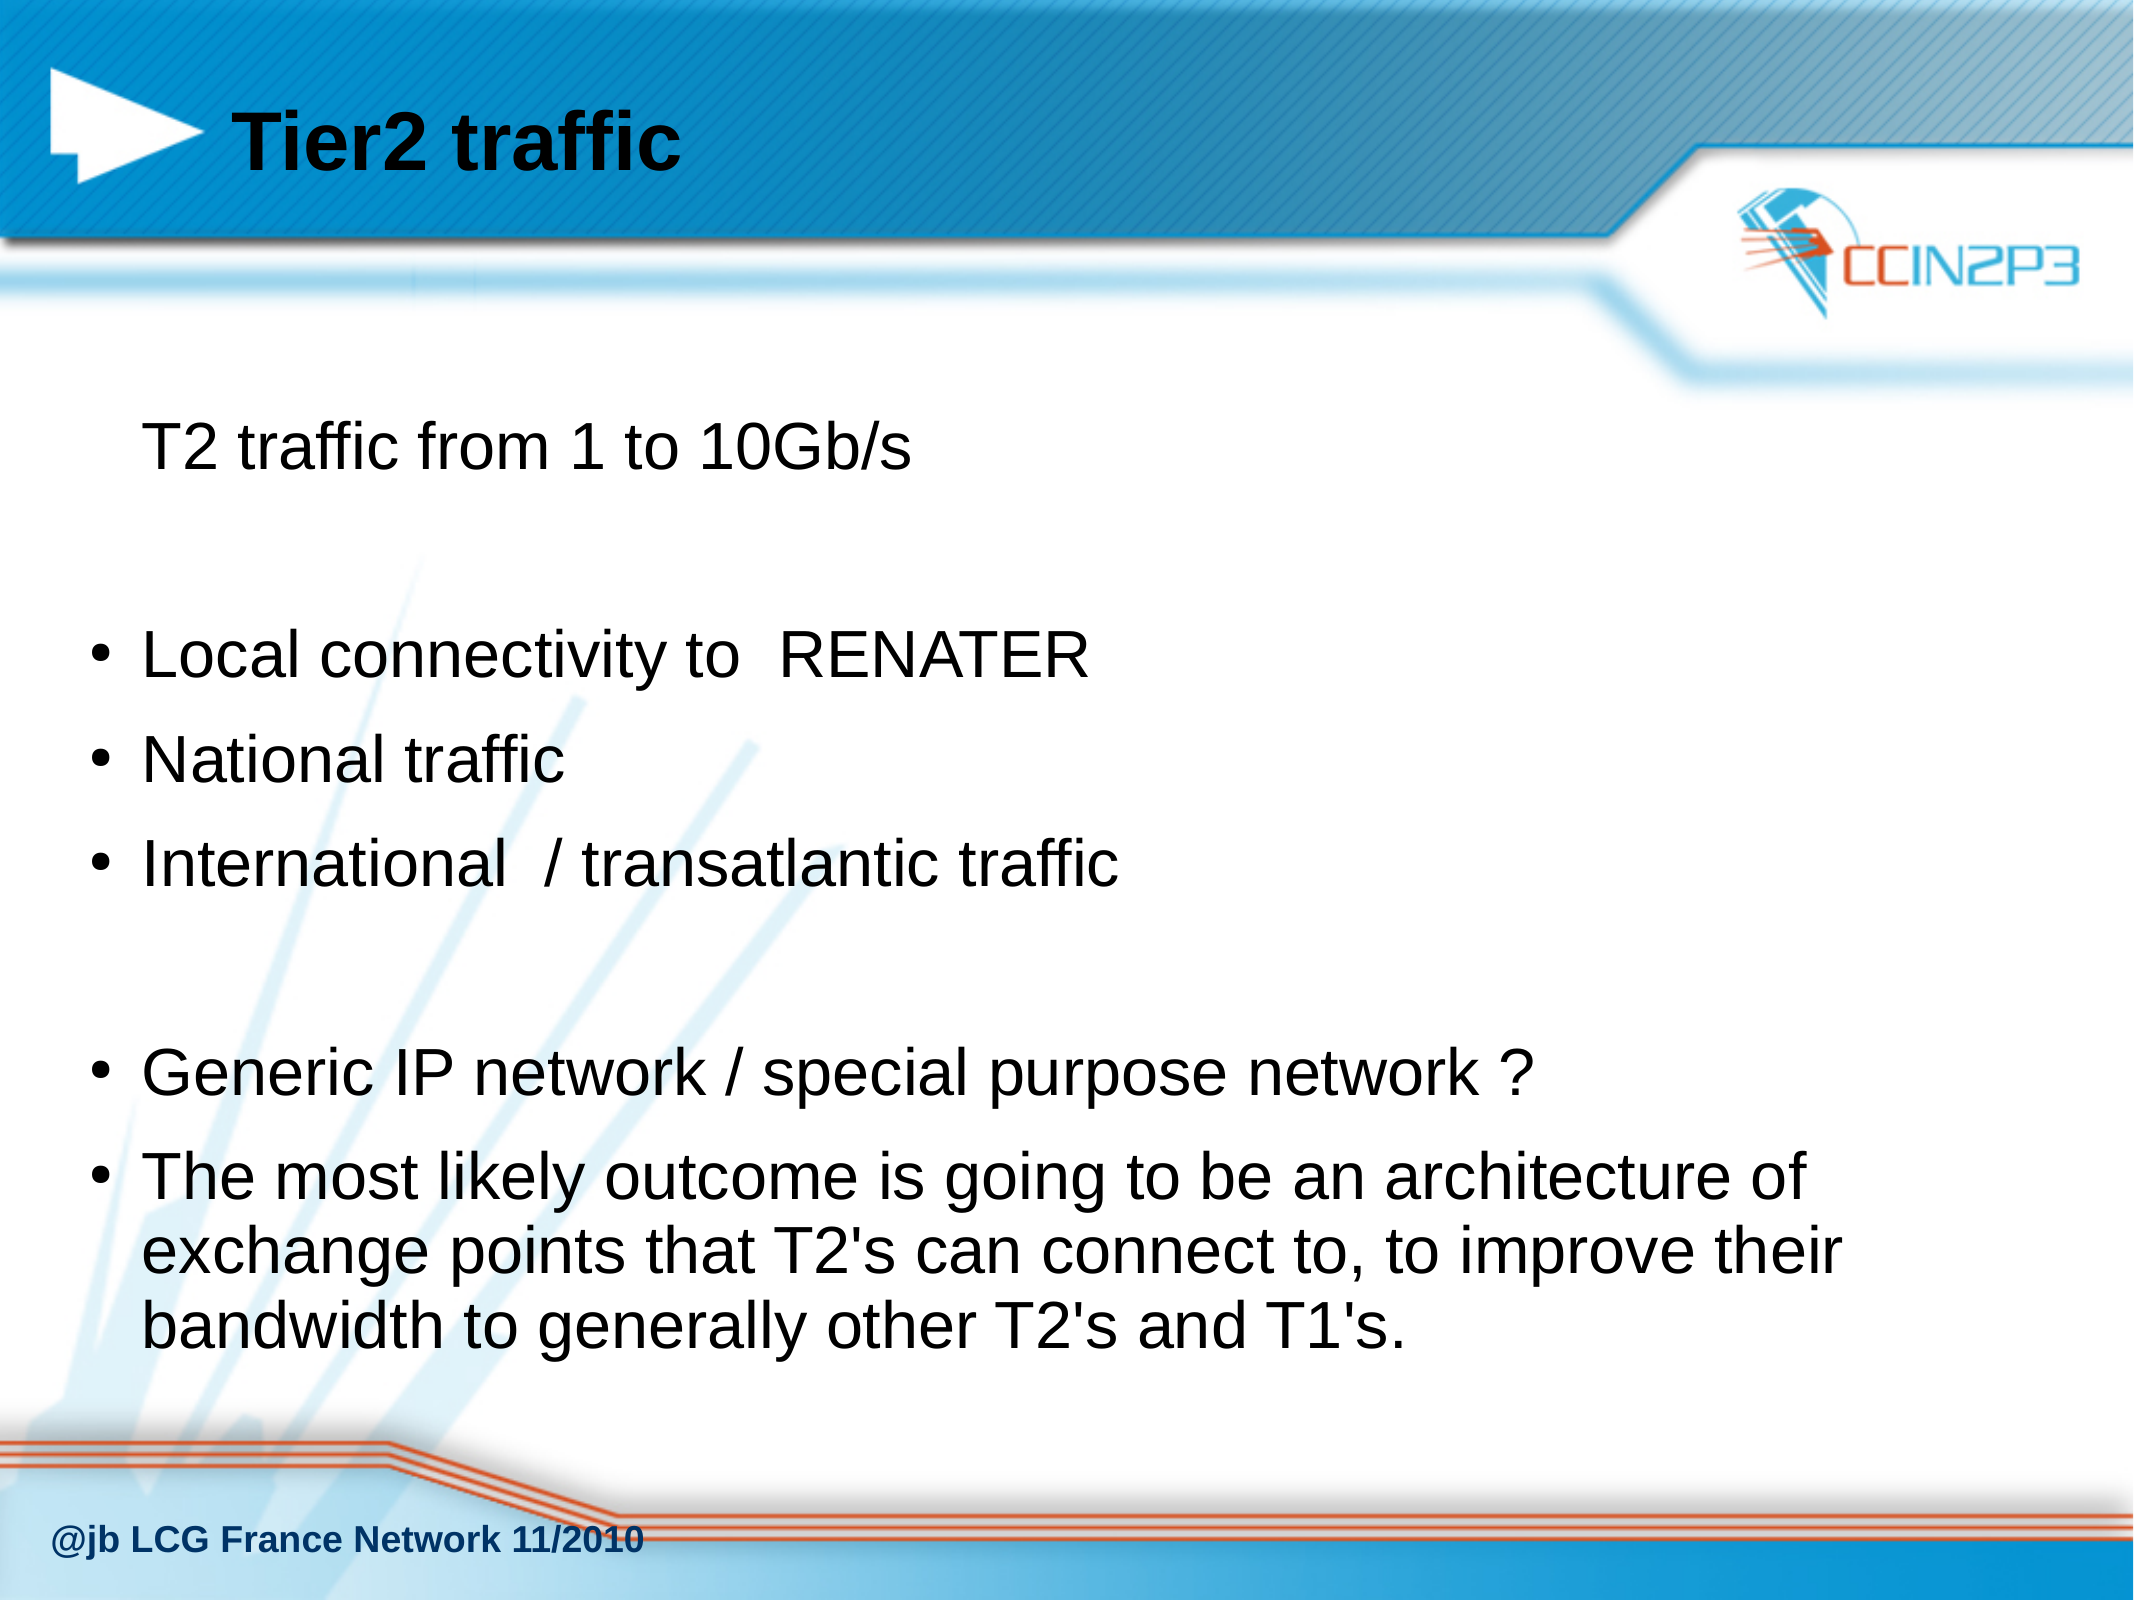

# Tier2 traffic
T2 traffic from 1 to 10Gb/s
Local connectivity to RENATER
National traffic
International / transatlantic traffic
Generic IP network / special purpose network ?
The most likely outcome is going to be an architecture of exchange points that T2's can connect to, to improve their bandwidth to generally other T2's and T1's.
14
Votre Nom